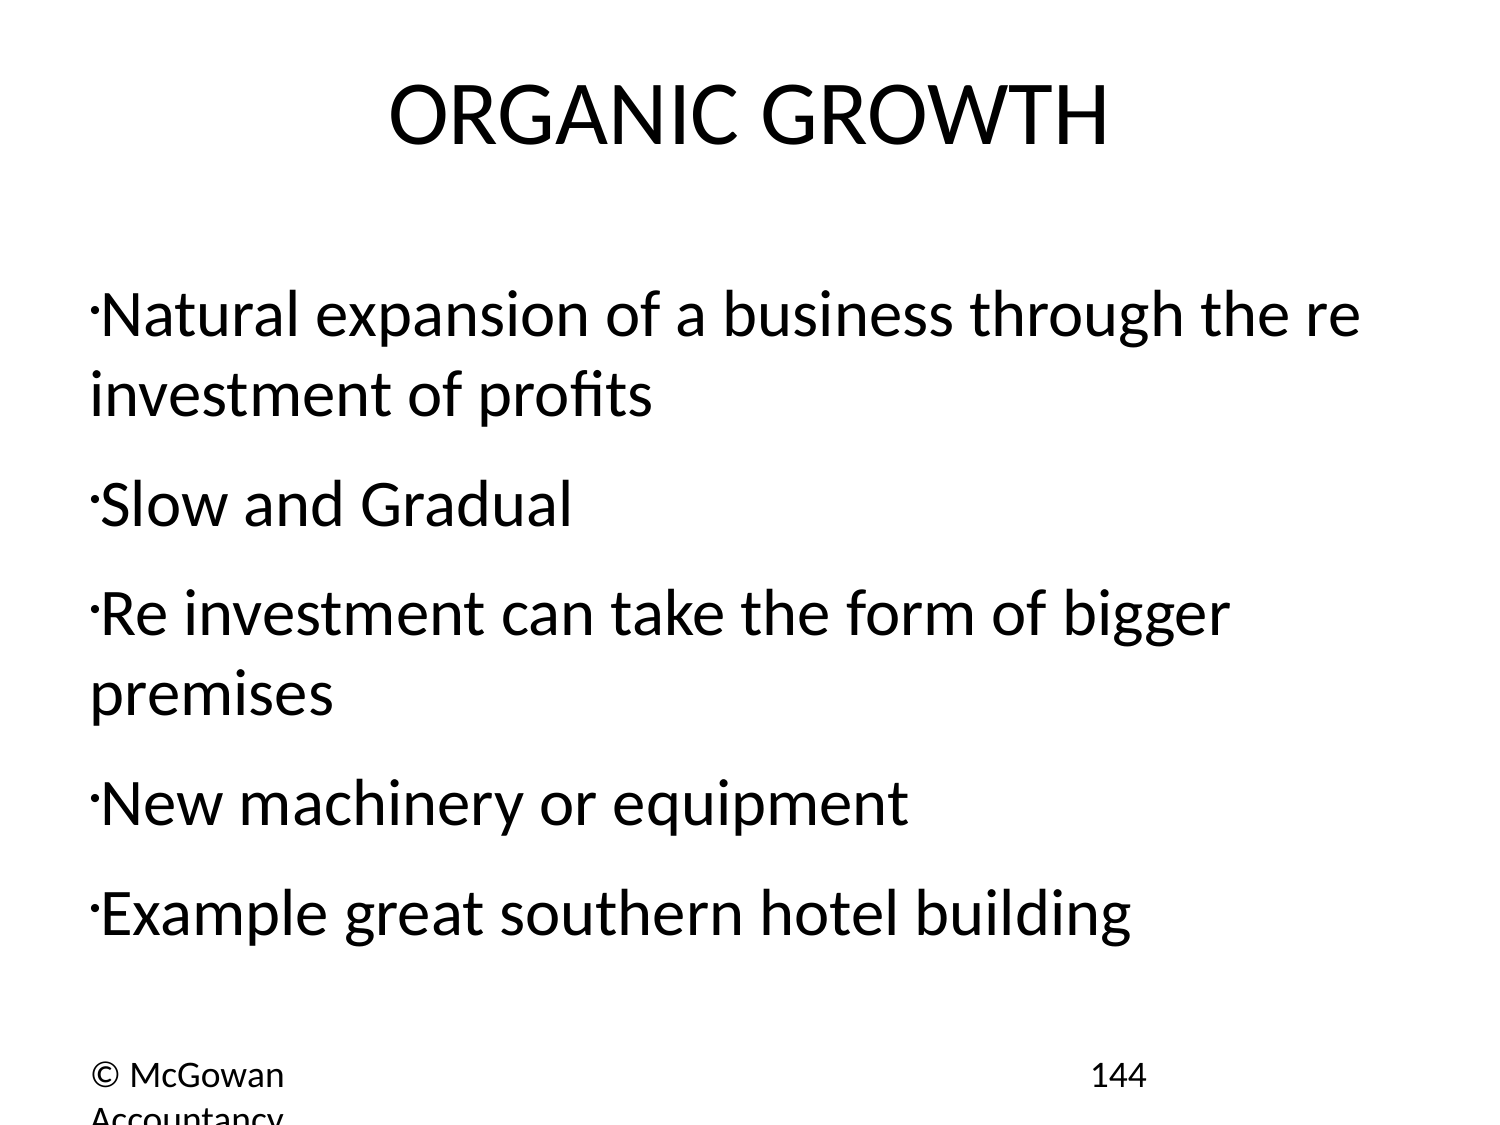

# ORGANIC GROWTH
Natural expansion of a business through the re investment of profits
Slow and Gradual
Re investment can take the form of bigger premises
New machinery or equipment
Example great southern hotel building
© McGowan Accountancy Services
144